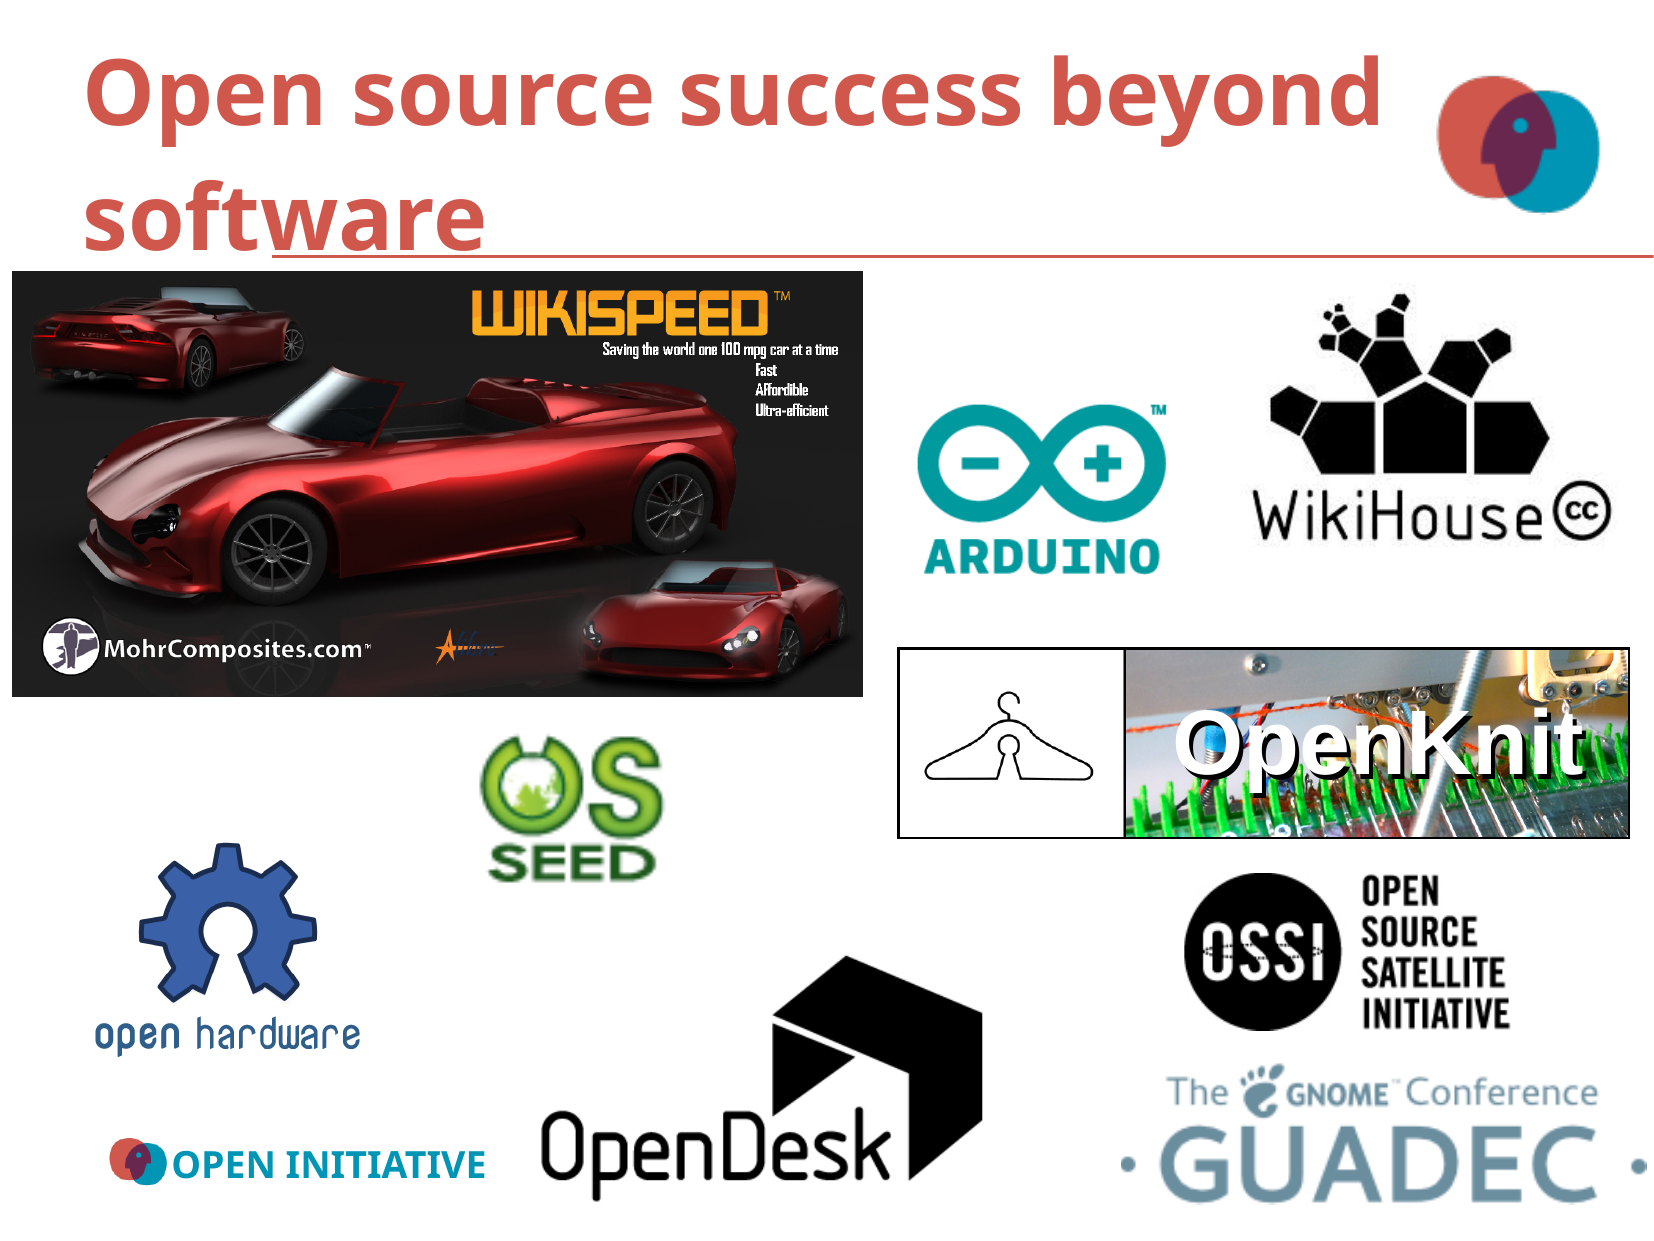

# Open source success beyond software
 OpenKnit